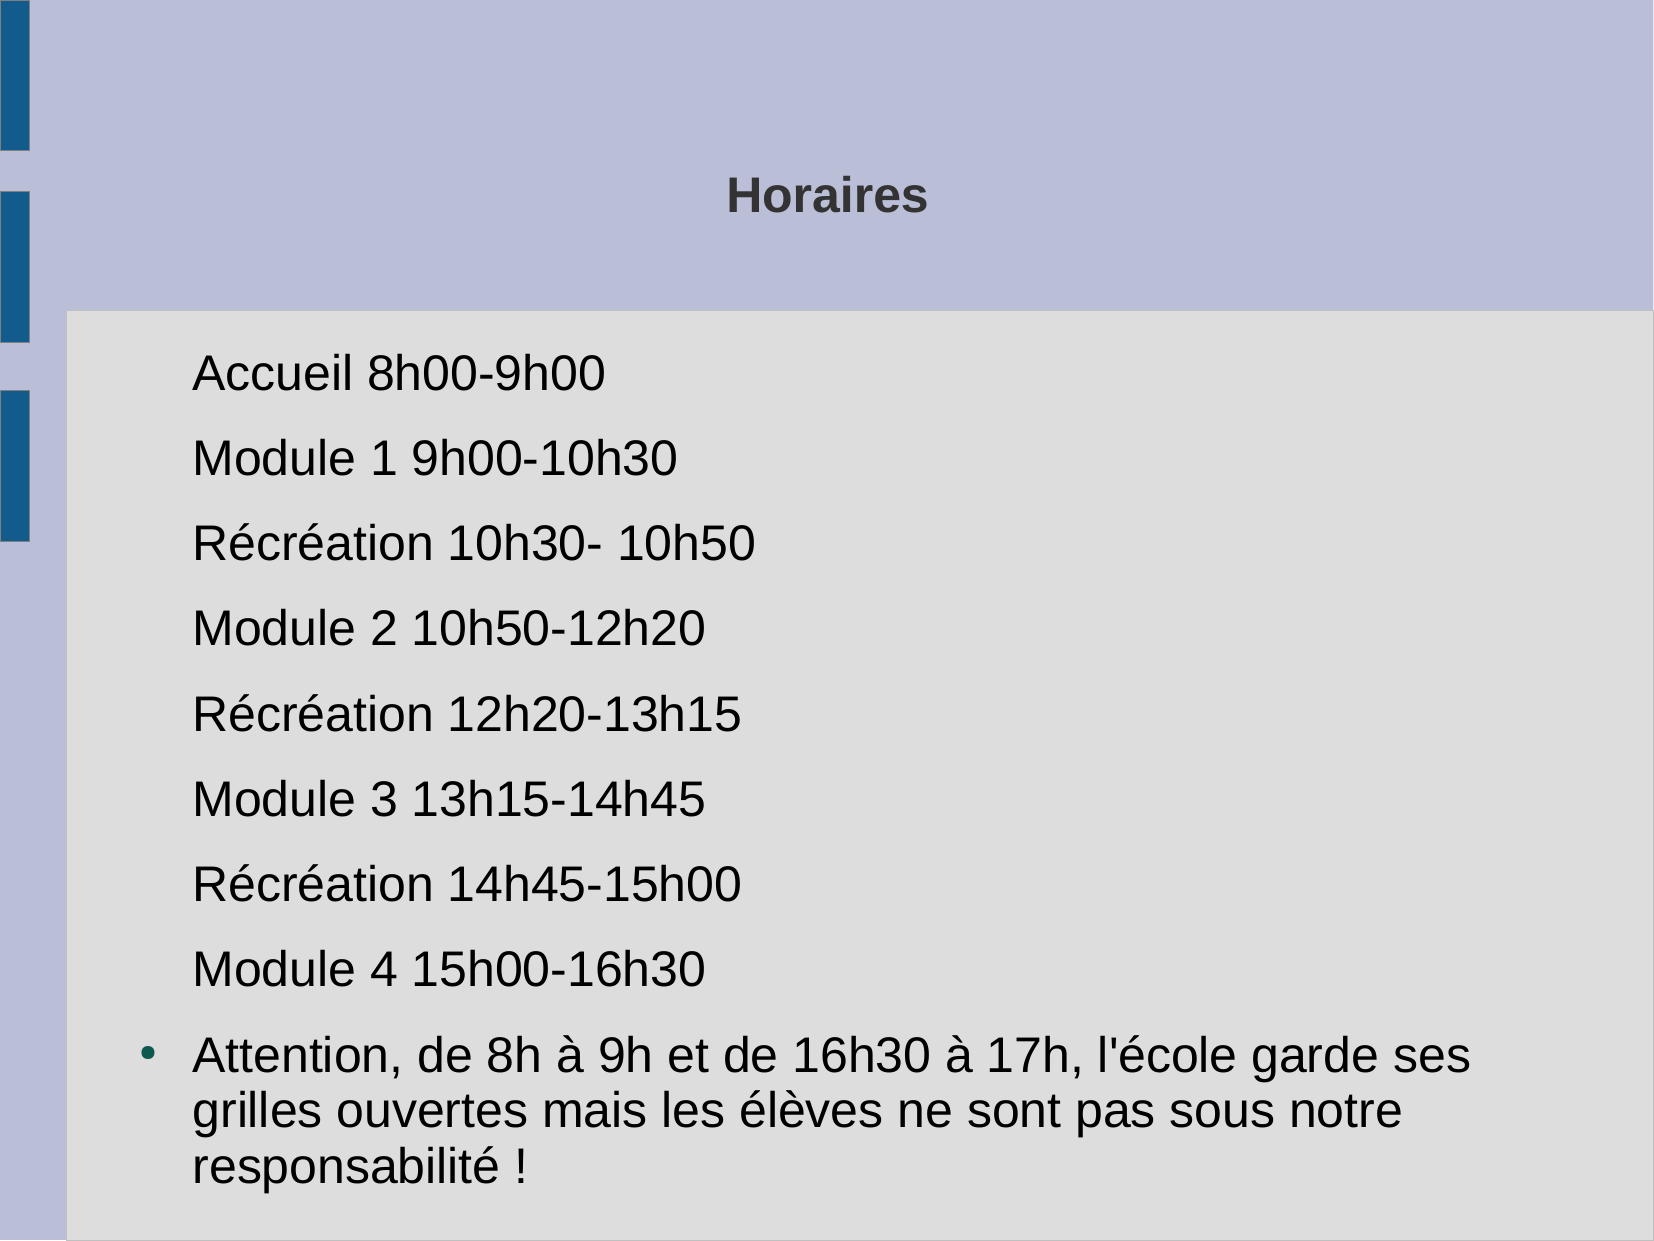

# Horaires
Accueil 8h00-9h00
Module 1 9h00-10h30
Récréation 10h30- 10h50
Module 2 10h50-12h20
Récréation 12h20-13h15
Module 3 13h15-14h45
Récréation 14h45-15h00
Module 4 15h00-16h30
Attention, de 8h à 9h et de 16h30 à 17h, l'école garde ses grilles ouvertes mais les élèves ne sont pas sous notre responsabilité !